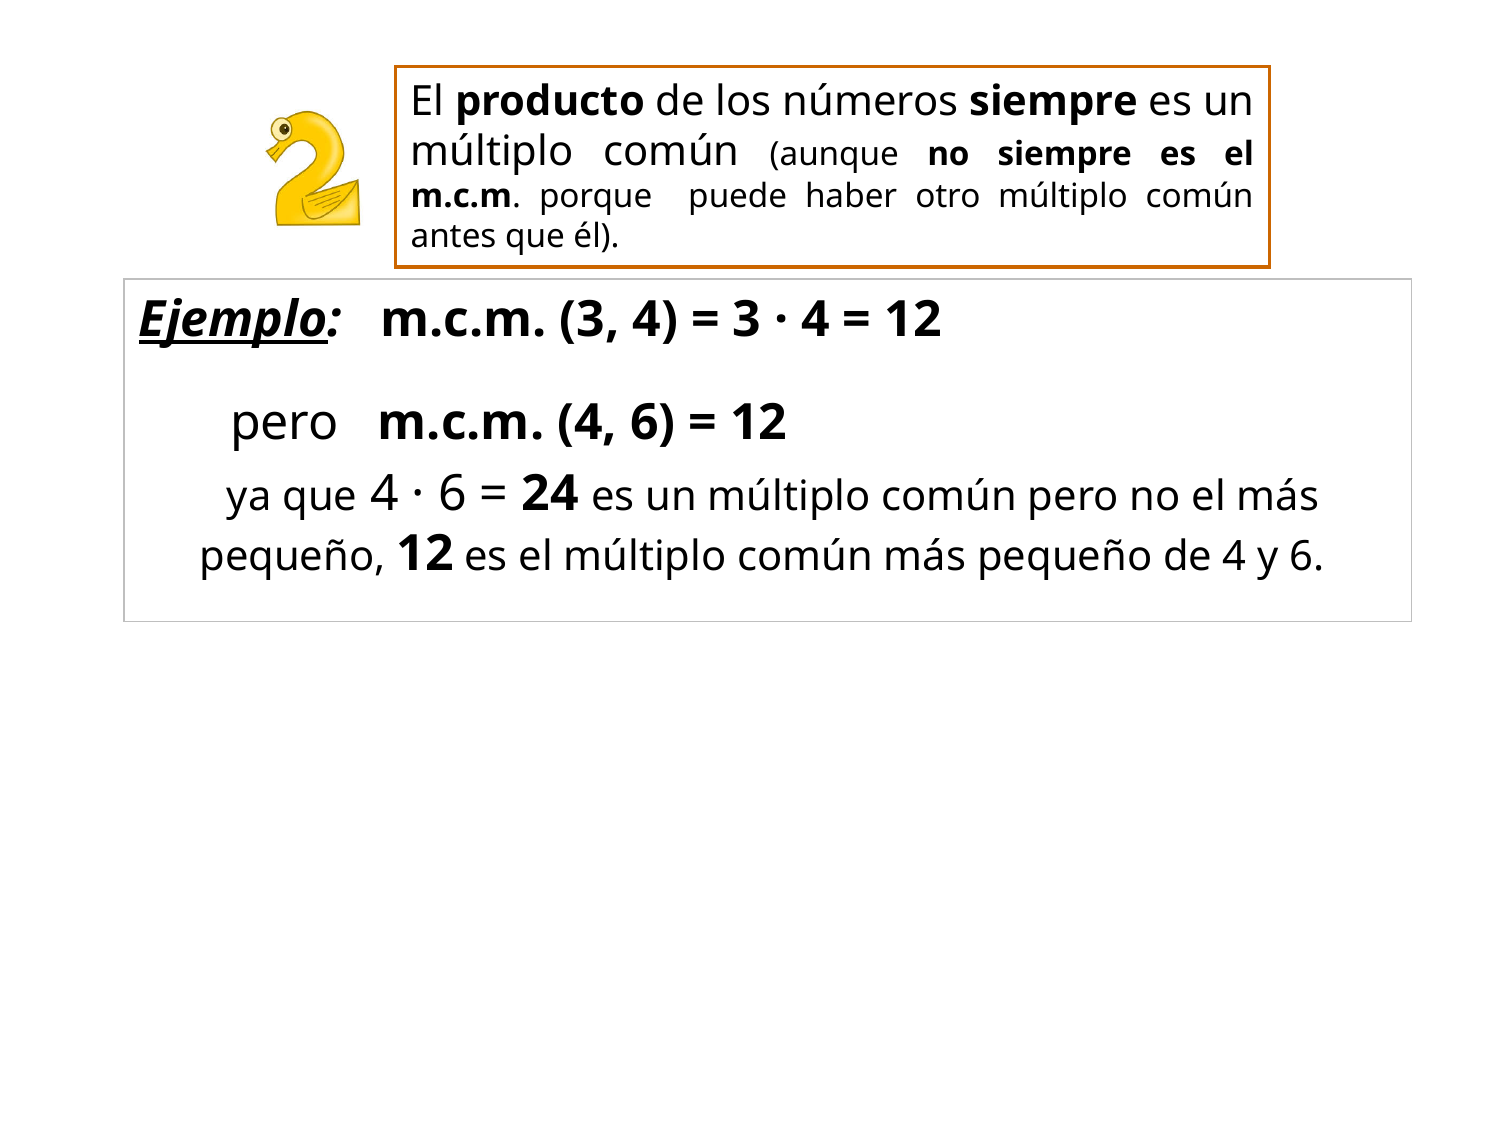

El producto de los números siempre es un múltiplo común (aunque no siempre es el m.c.m. porque puede haber otro múltiplo común antes que él).
Ejemplo: m.c.m. (3, 4) = 3 · 4 = 12
 pero m.c.m. (4, 6) = 12
 ya que 4 · 6 = 24 es un múltiplo común pero no el más pequeño, 12 es el múltiplo común más pequeño de 4 y 6.